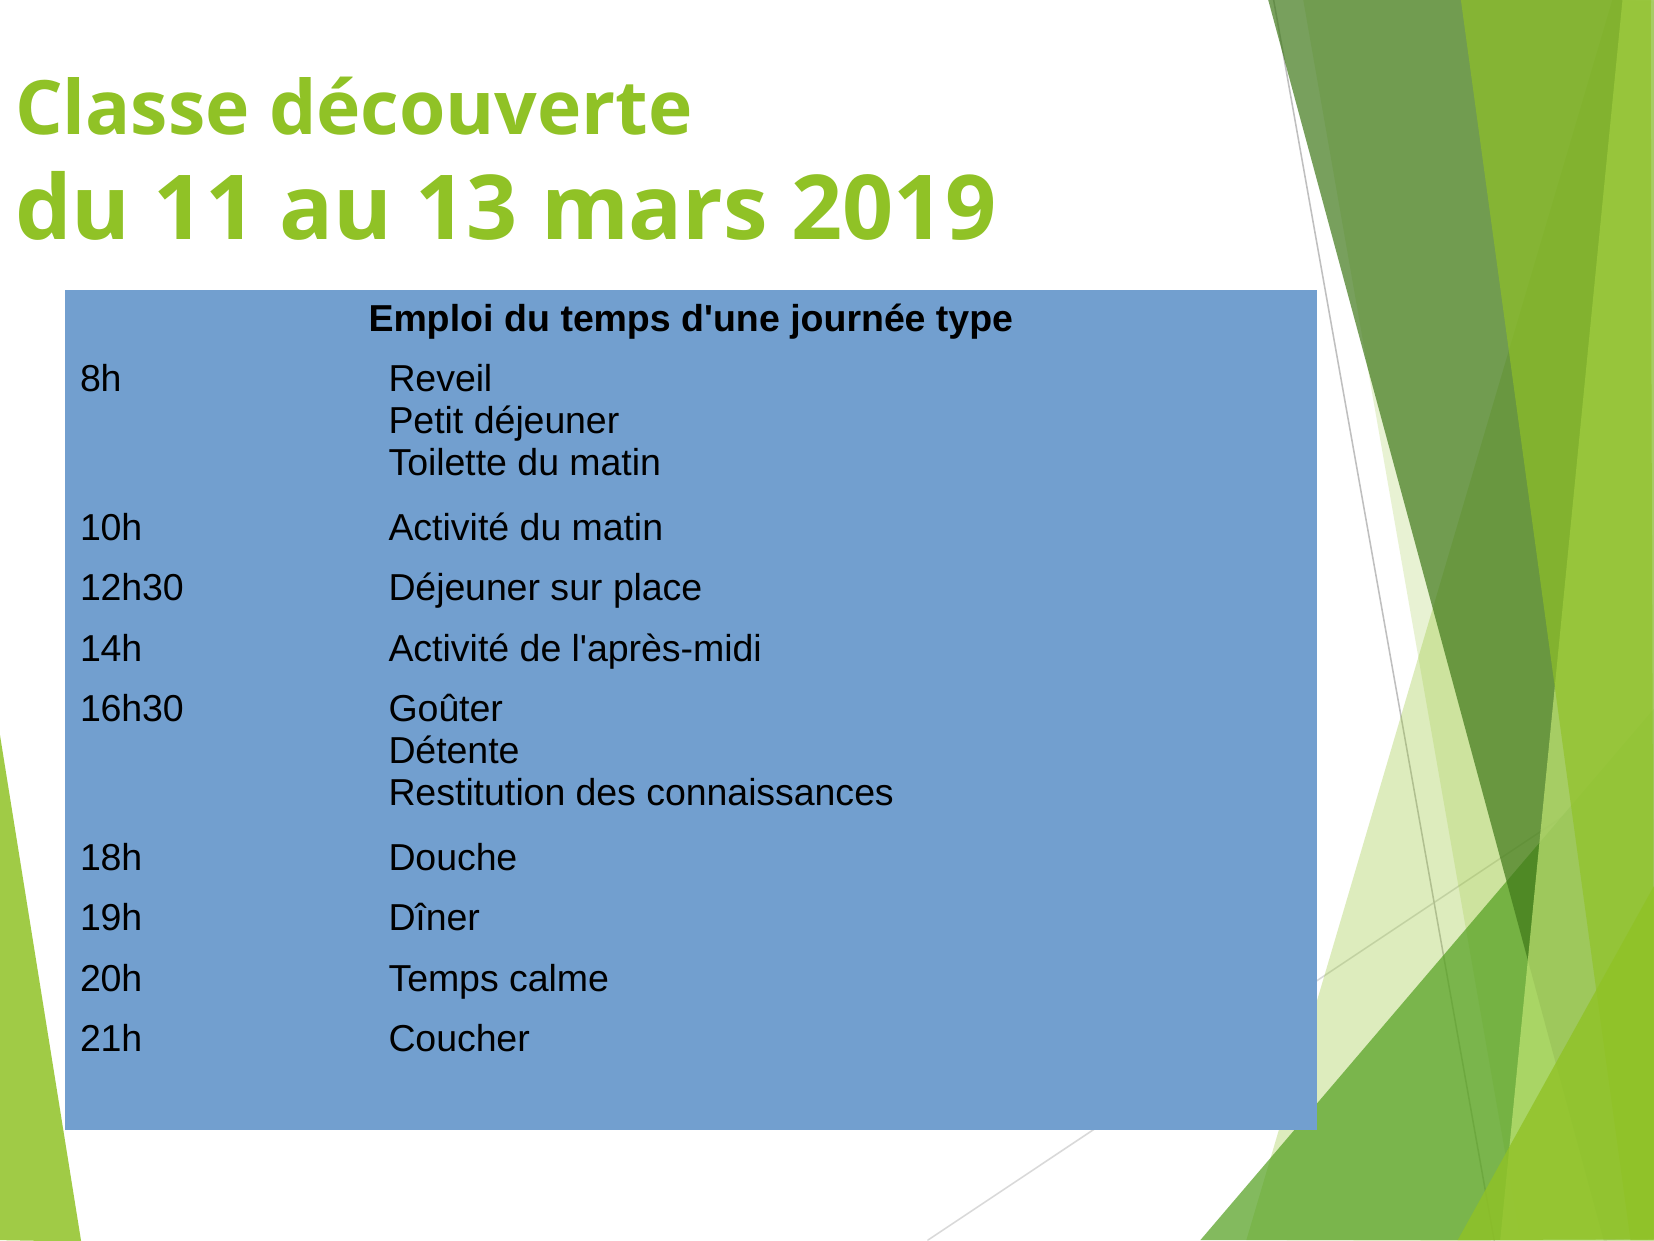

# Classe découverte du 11 au 13 mars 2019
| Emploi du temps d'une journée type | |
| --- | --- |
| 8h | Reveil Petit déjeuner Toilette du matin |
| 10h | Activité du matin |
| 12h30 | Déjeuner sur place |
| 14h | Activité de l'après-midi |
| 16h30 | Goûter Détente Restitution des connaissances |
| 18h | Douche |
| 19h | Dîner |
| 20h | Temps calme |
| 21h | Coucher |
| | |